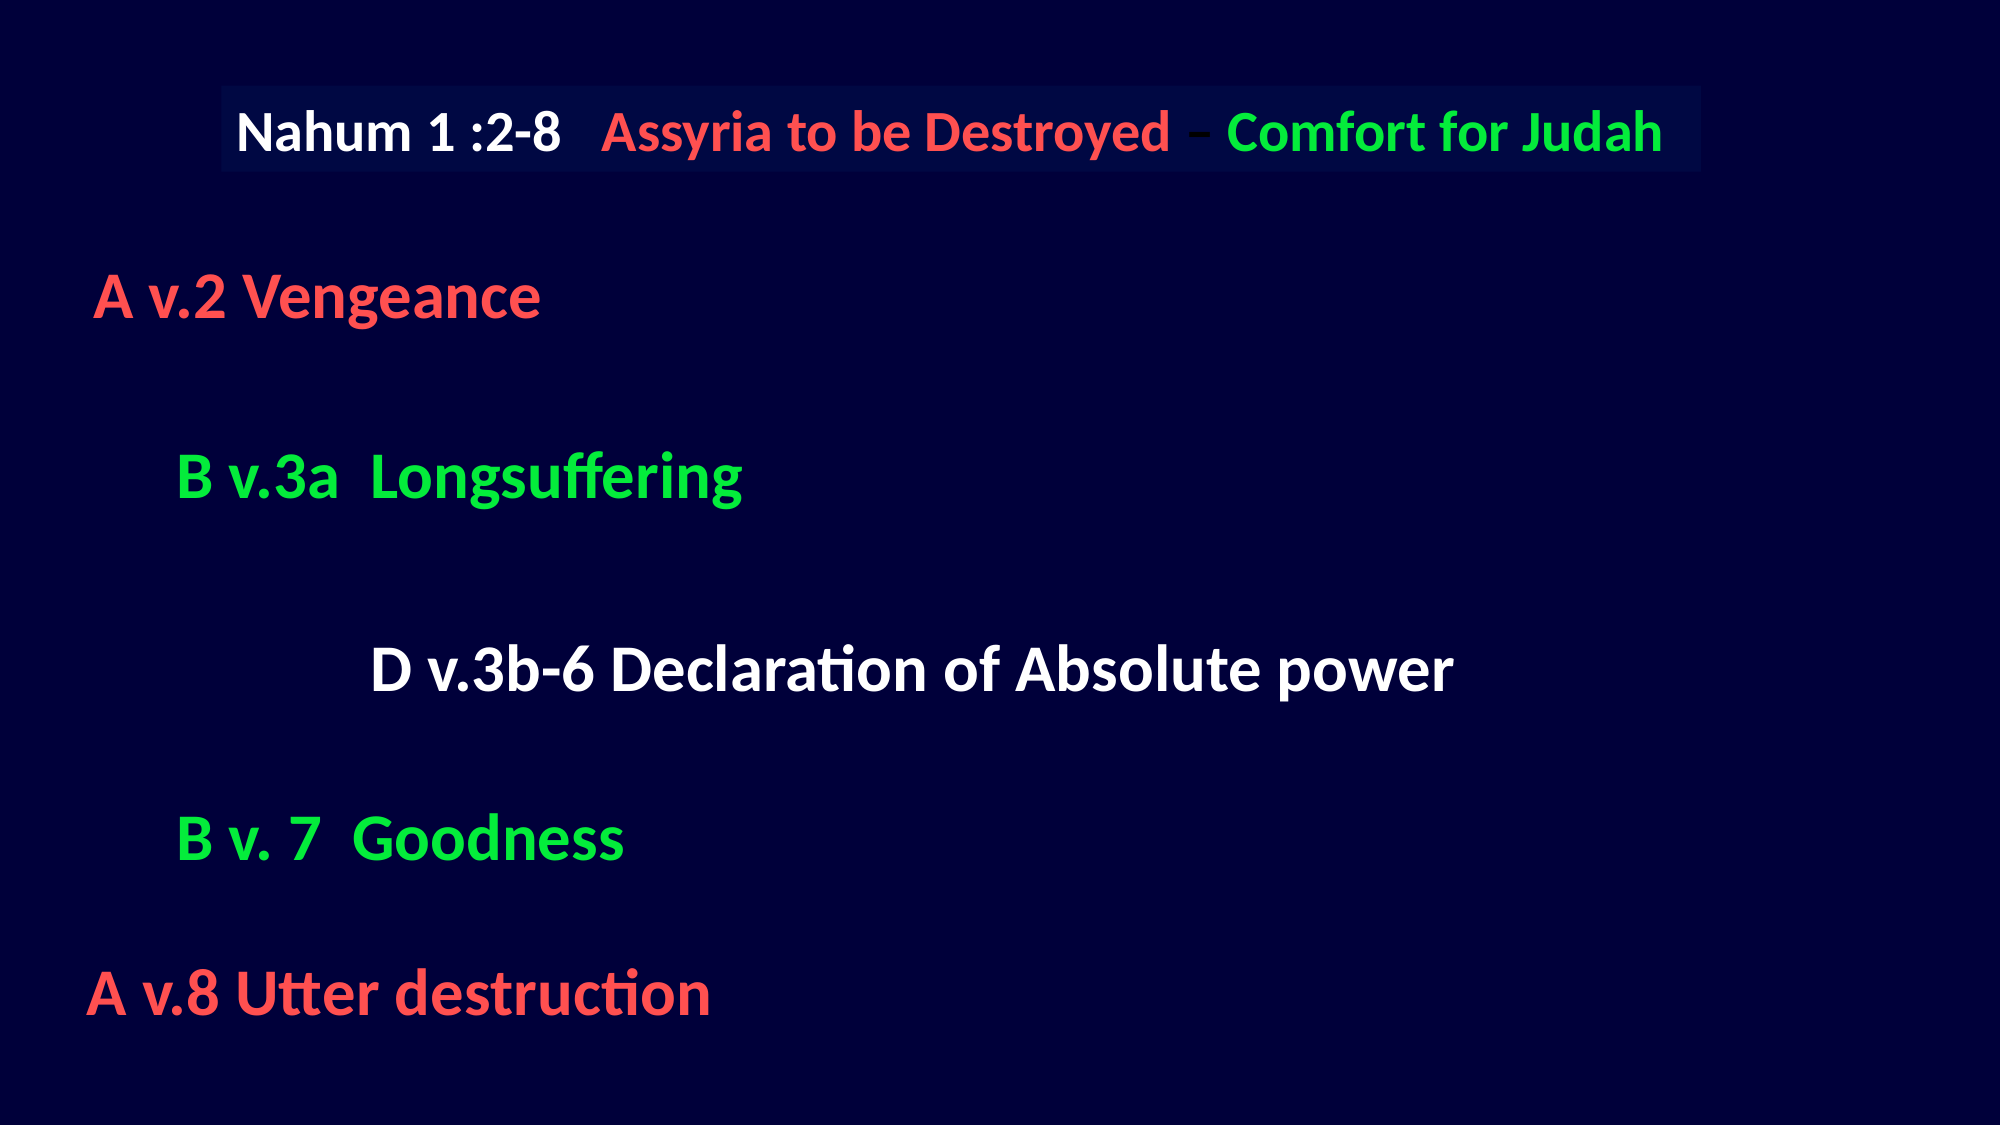

Nahum 1 :2-8 Assyria to be Destroyed – Comfort for Judah
A v.2 Vengeance
B v.3a Longsuffering
D v.3b-6 Declaration of Absolute power
B v. 7 Goodness
 A v.8 Utter destruction